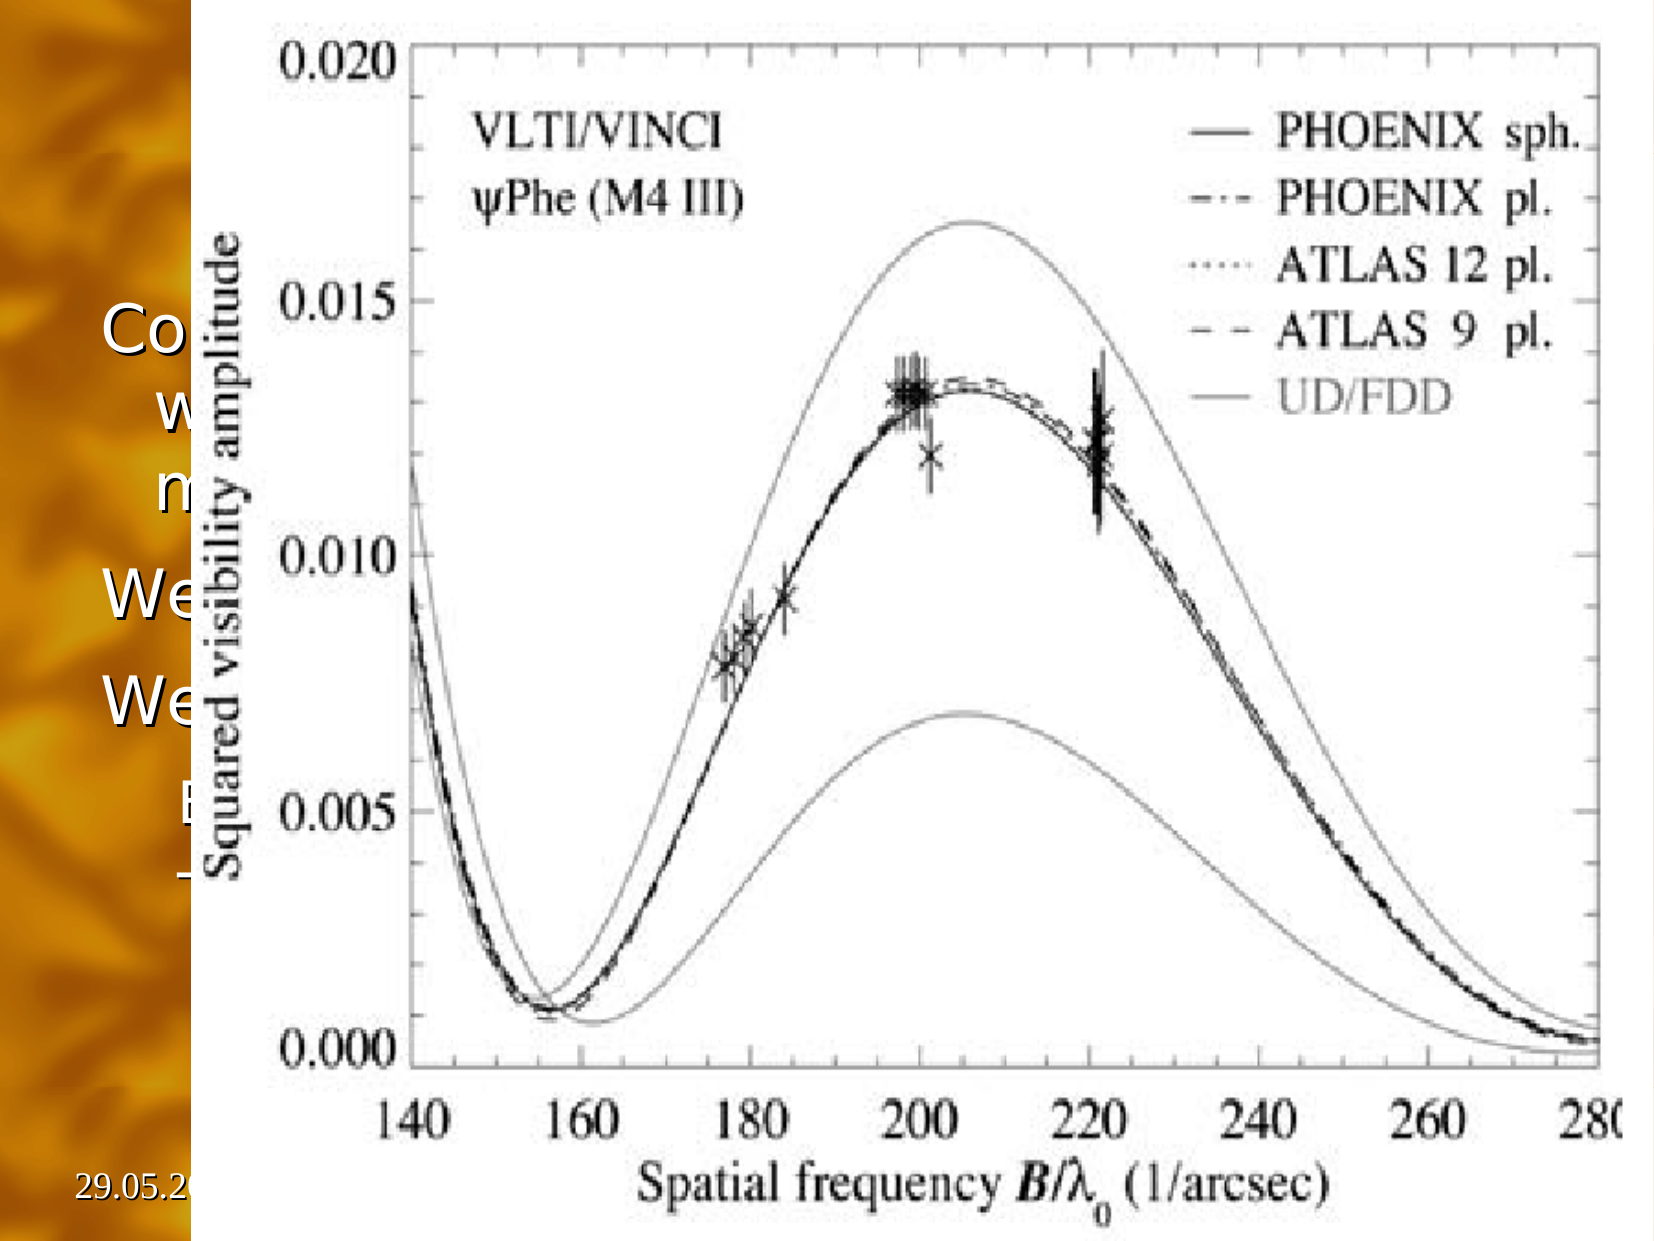

# What Theoreticians Need
d < 22 pc, σ(R) < 3%, Hipparcos , B=200 m, H band
Kervella (2008)
Common problem: We don't quite know what kind of star we are looking at ⇔ making it hard to discriminate btw. Models
We need more stellar radii – MS stars!
We need limb-darkening observations
Especially around MS
Teff differ btw various methods ⇔ wrong stratification in our models